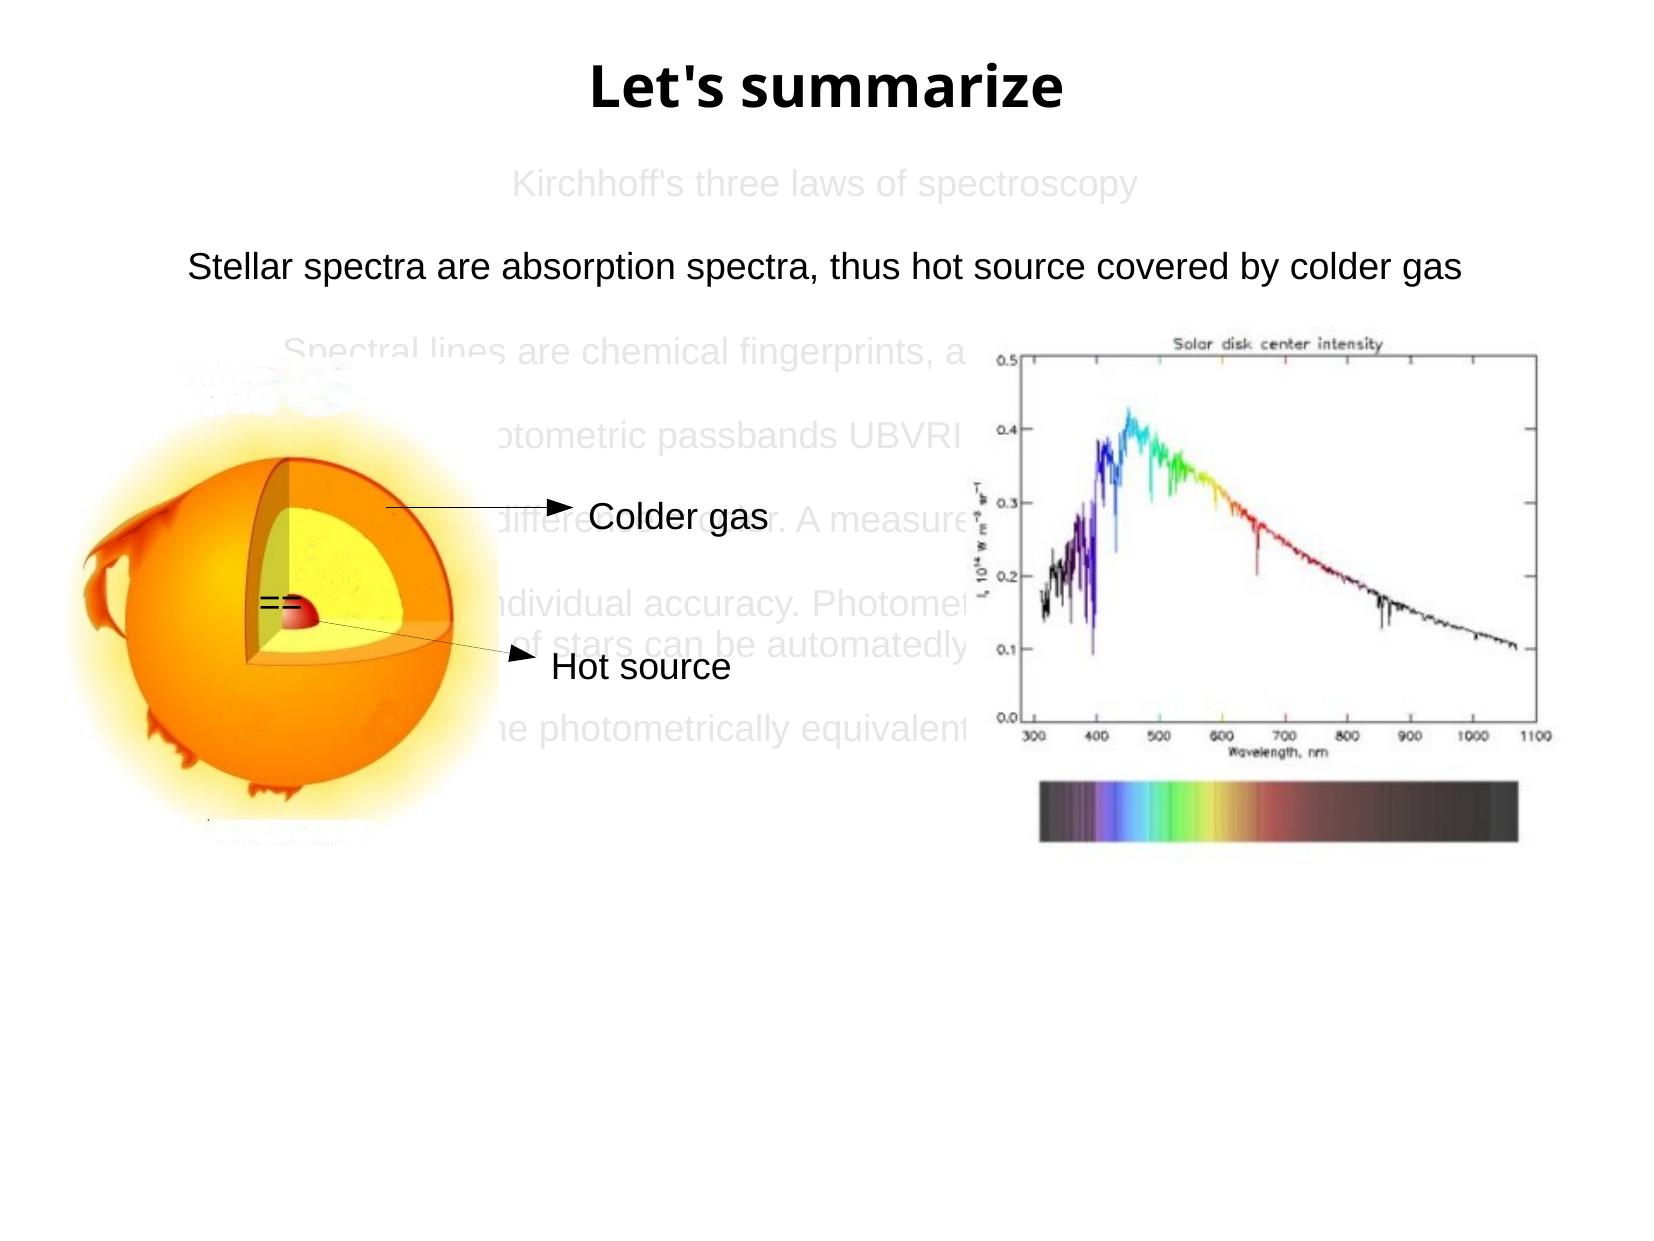

Let's summarize
Kirchhoff's three laws of spectroscopy
Stellar spectra are absorption spectra, thus hot source covered by colder gas
Spectral lines are chemical fingerprints, and a mine of information
Five photometric passbands UBVRI. Five magnitudes.
Magnitude difference = color. A measurement of temperature.
Spectroscopy = individual accuracy. Photometry = large number statistics.
Tens of thousands of stars can be automatedly measured in a single frame.
CMD is the photometrically equivalent to the HR diagram.
==
Colder gas
Hot source